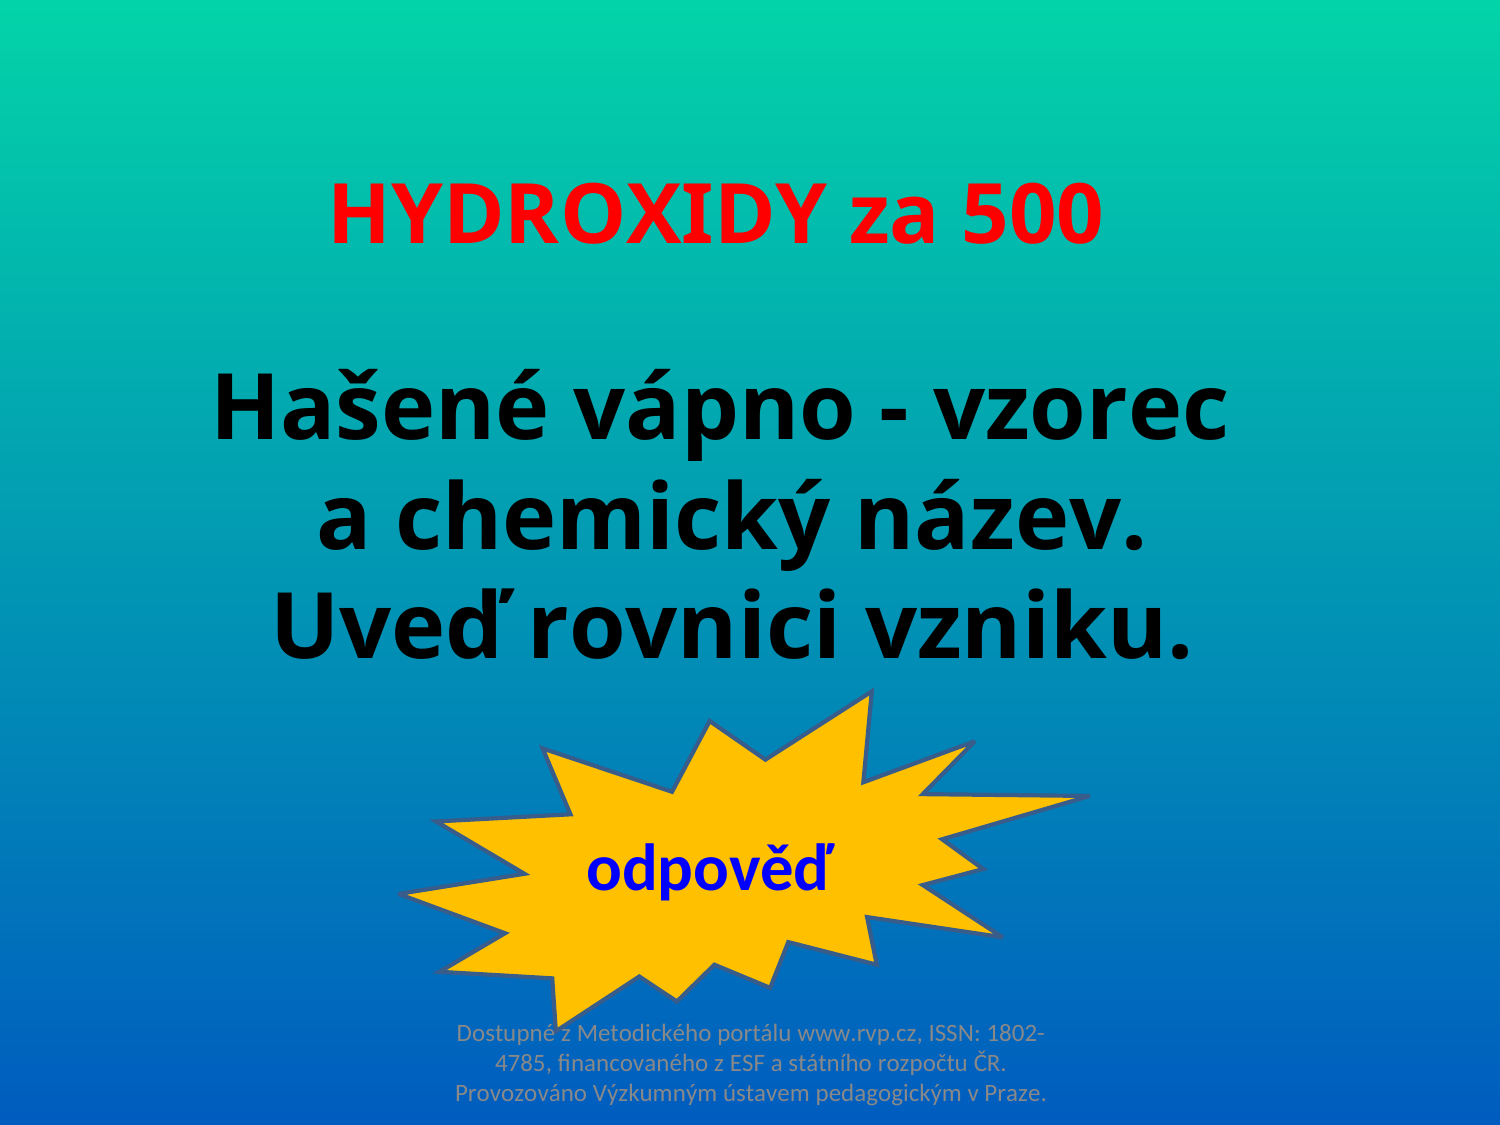

HYDROXIDY za 500
Hašené vápno - vzorec
a chemický název.
Uveď rovnici vzniku.
odpověď
Dostupné z Metodického portálu www.rvp.cz, ISSN: 1802-4785, financovaného z ESF a státního rozpočtu ČR. Provozováno Výzkumným ústavem pedagogickým v Praze.